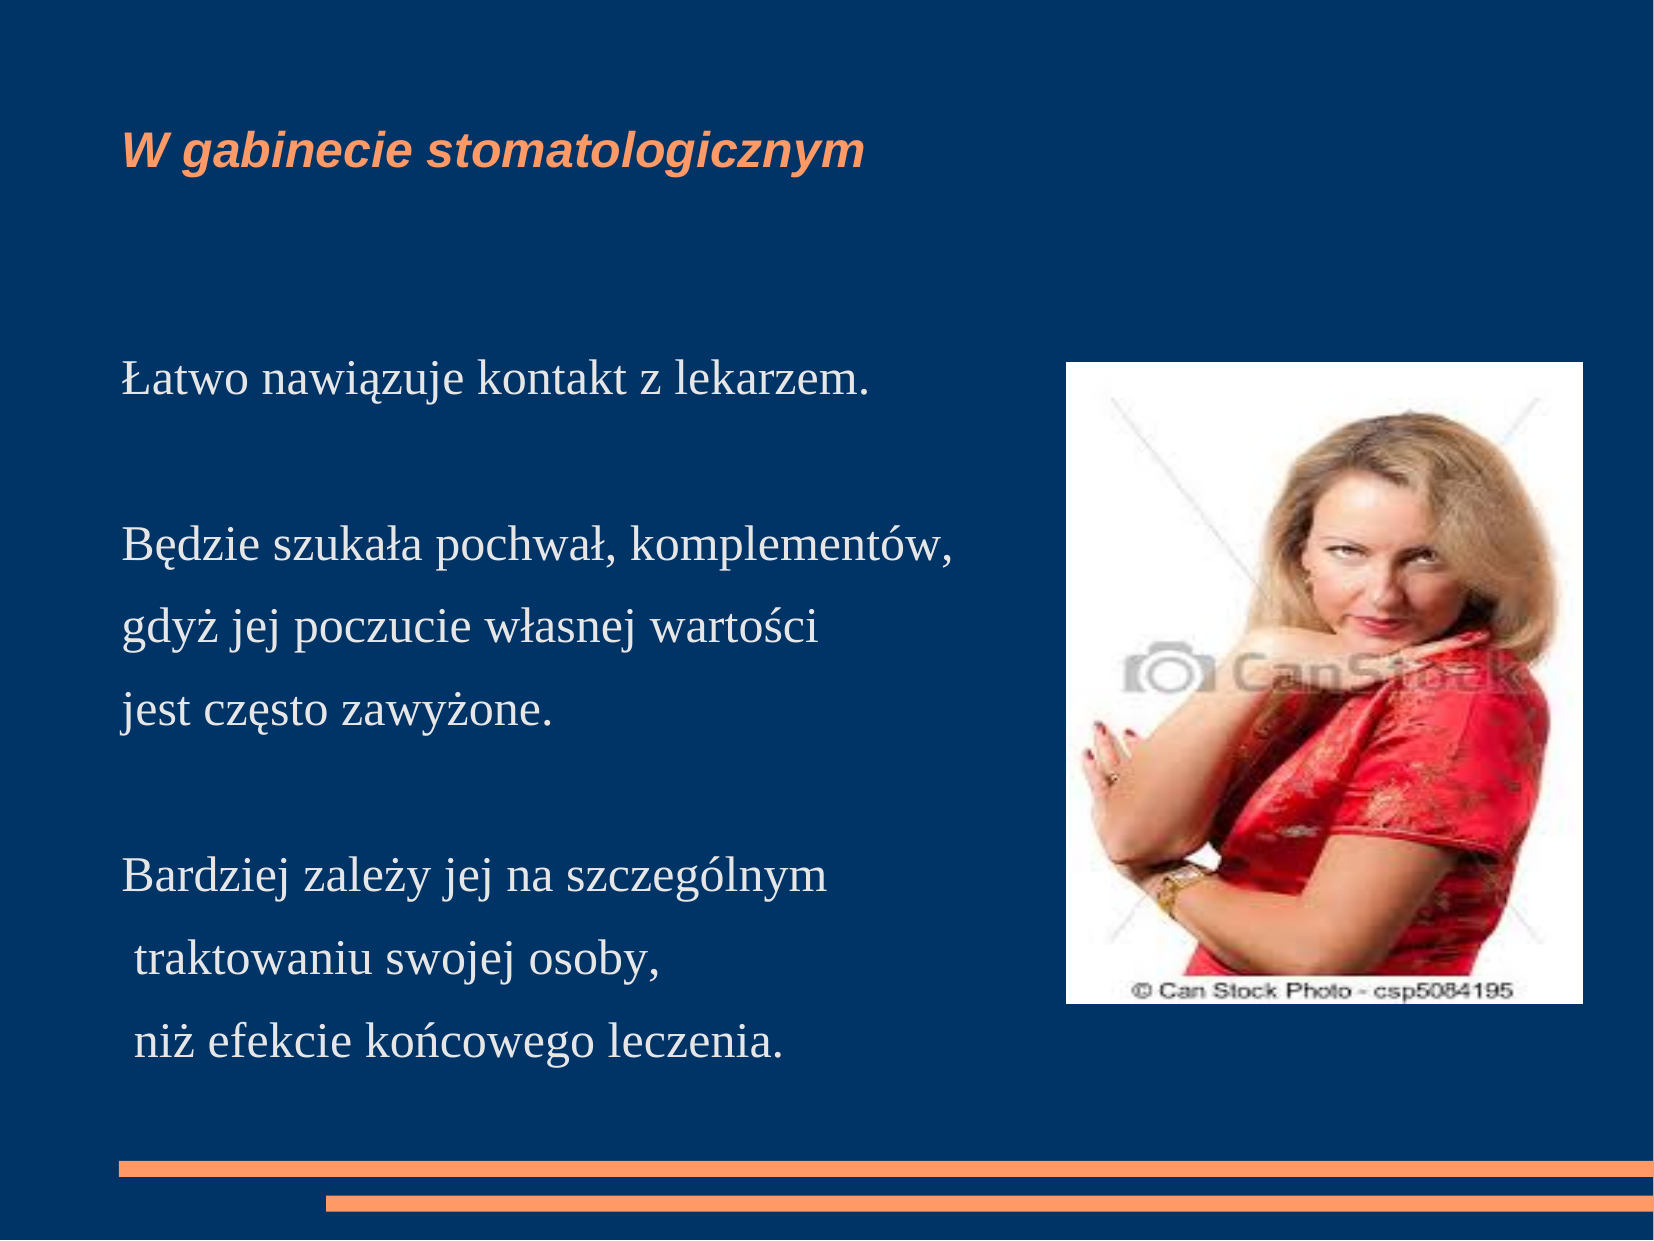

# W gabinecie stomatologicznym
Łatwo nawiązuje kontakt z lekarzem.
Będzie szukała pochwał, komplementów,
gdyż jej poczucie własnej wartości
jest często zawyżone.
Bardziej zależy jej na szczególnym
 traktowaniu swojej osoby,
 niż efekcie końcowego leczenia.